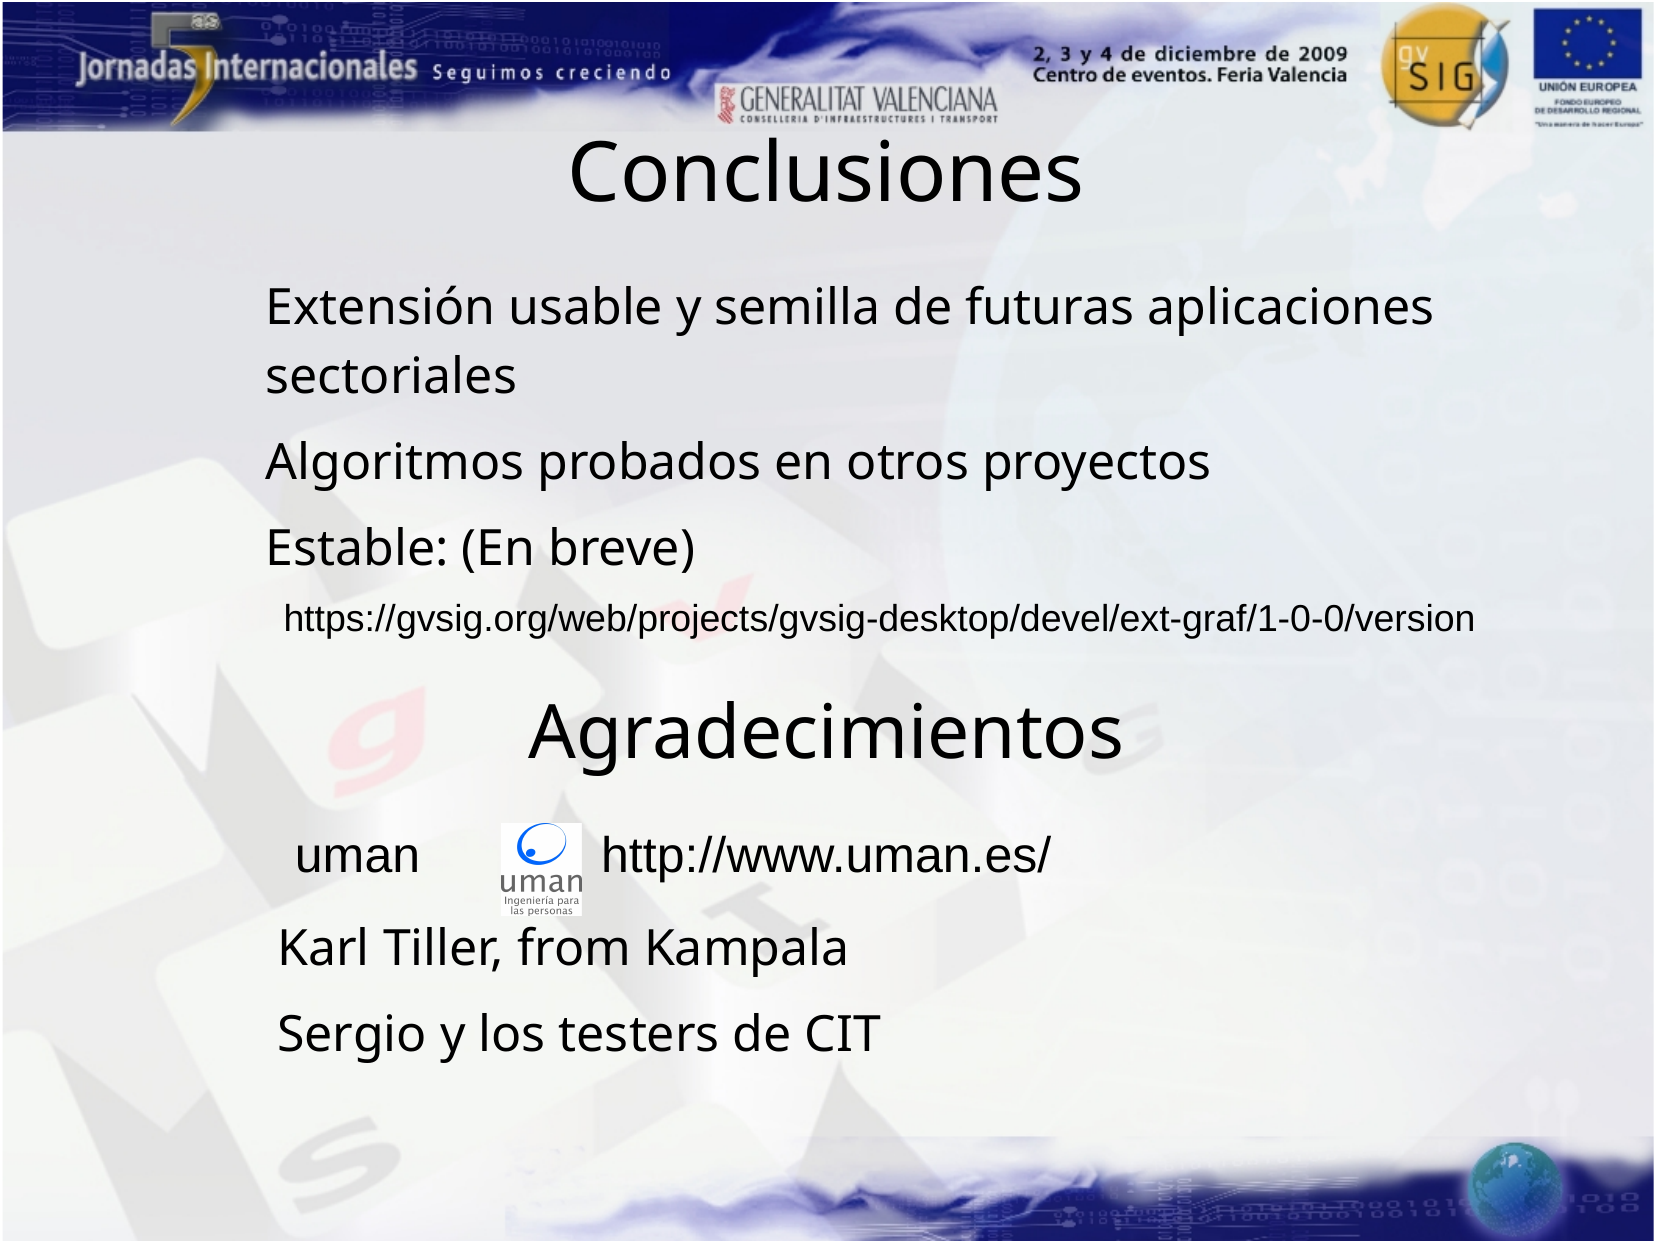

# Conclusiones
Extensión usable y semilla de futuras aplicaciones sectoriales
Algoritmos probados en otros proyectos
Estable: (En breve)
https://gvsig.org/web/projects/gvsig-desktop/devel/ext-graf/1-0-0/version
Agradecimientos
uman http://www.uman.es/
Karl Tiller, from Kampala
Sergio y los testers de CIT